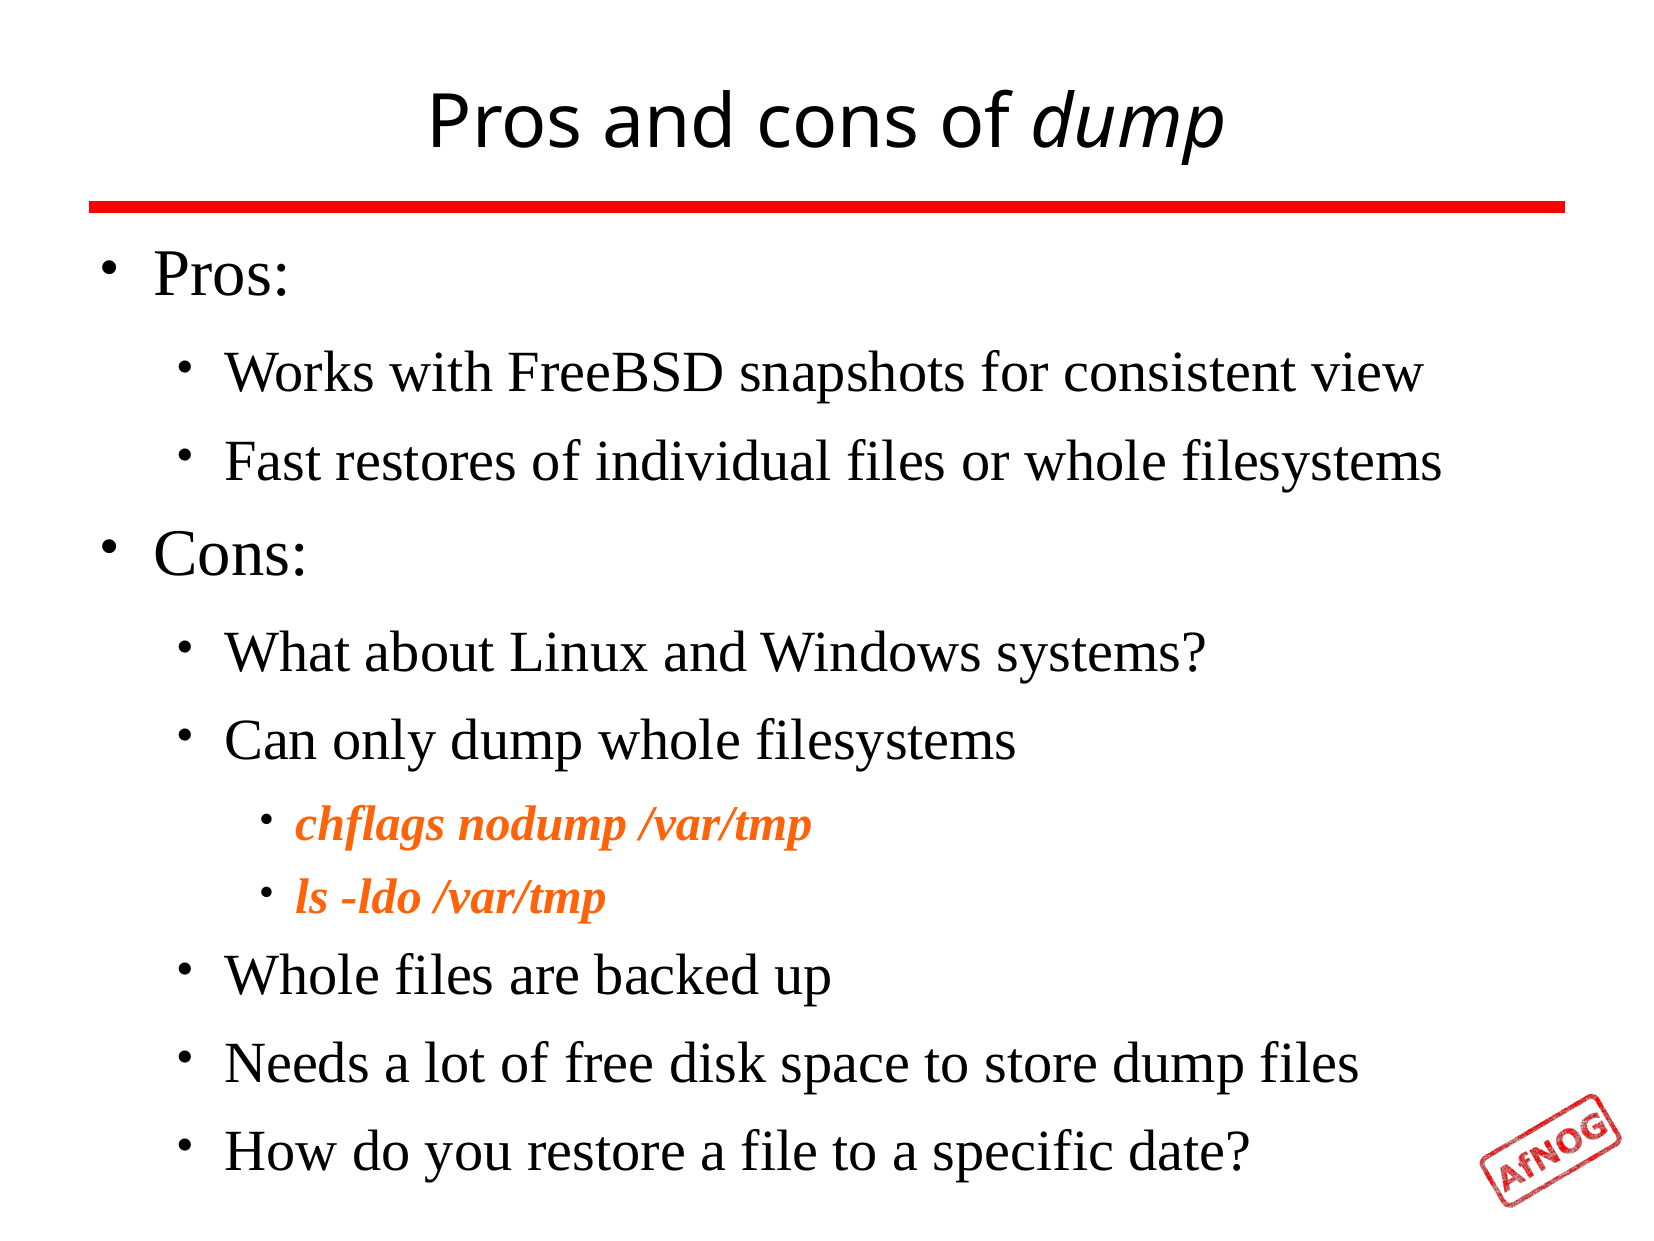

# Pros and cons of dump
Pros:
Works with FreeBSD snapshots for consistent view
Fast restores of individual files or whole filesystems
Cons:
What about Linux and Windows systems?
Can only dump whole filesystems
chflags nodump /var/tmp
ls -ldo /var/tmp
Whole files are backed up
Needs a lot of free disk space to store dump files
How do you restore a file to a specific date?